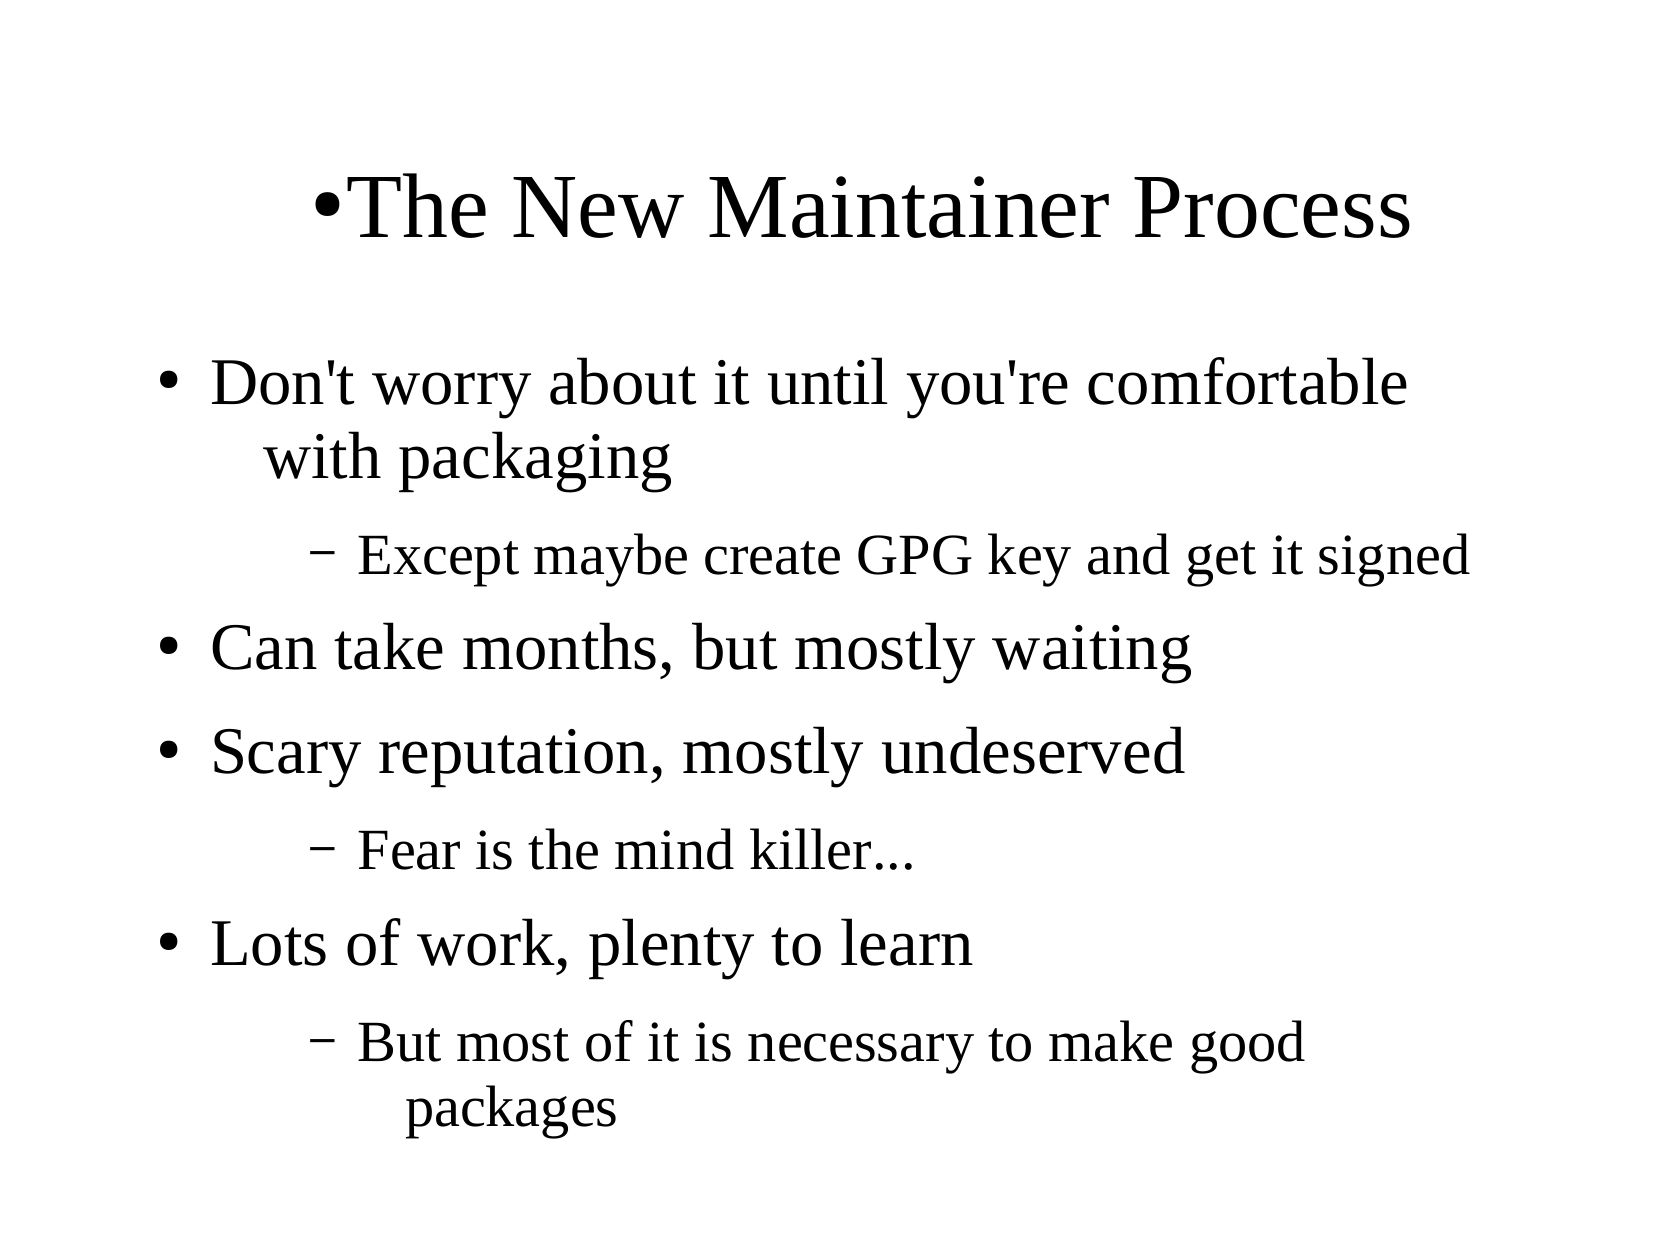

# The New Maintainer Process
Don't worry about it until you're comfortable with packaging
Except maybe create GPG key and get it signed
Can take months, but mostly waiting
Scary reputation, mostly undeserved
Fear is the mind killer...
Lots of work, plenty to learn
But most of it is necessary to make good packages